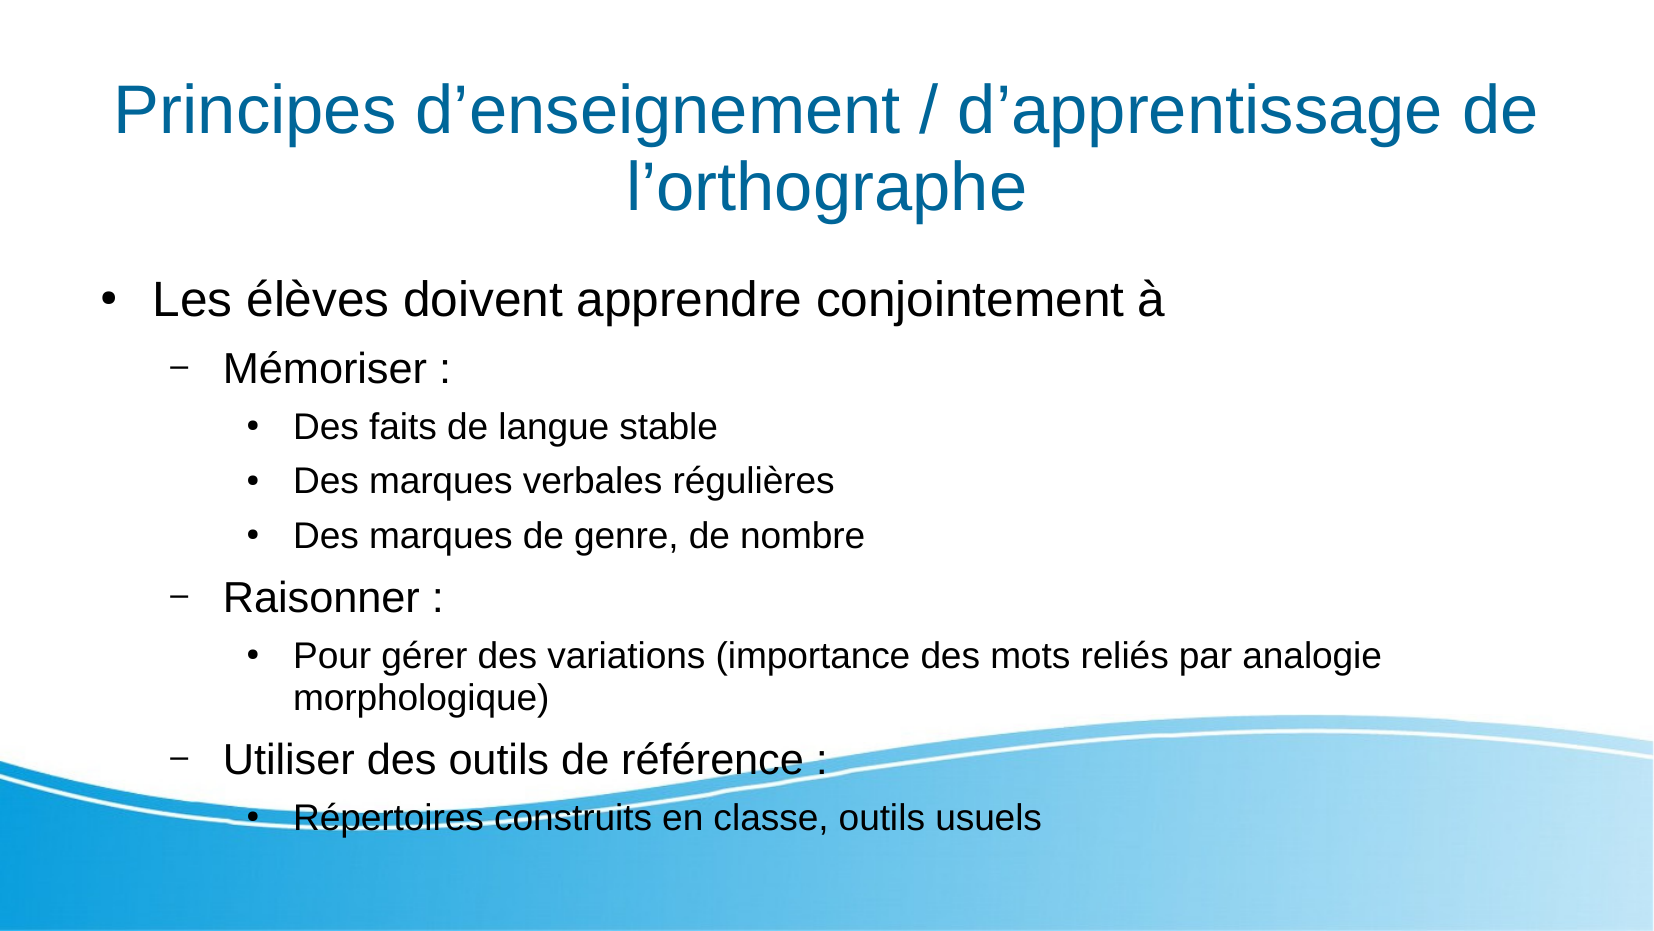

# Principes d’enseignement / d’apprentissage de l’orthographe
Les élèves doivent apprendre conjointement à
Mémoriser :
Des faits de langue stable
Des marques verbales régulières
Des marques de genre, de nombre
Raisonner :
Pour gérer des variations (importance des mots reliés par analogie morphologique)
Utiliser des outils de référence :
Répertoires construits en classe, outils usuels